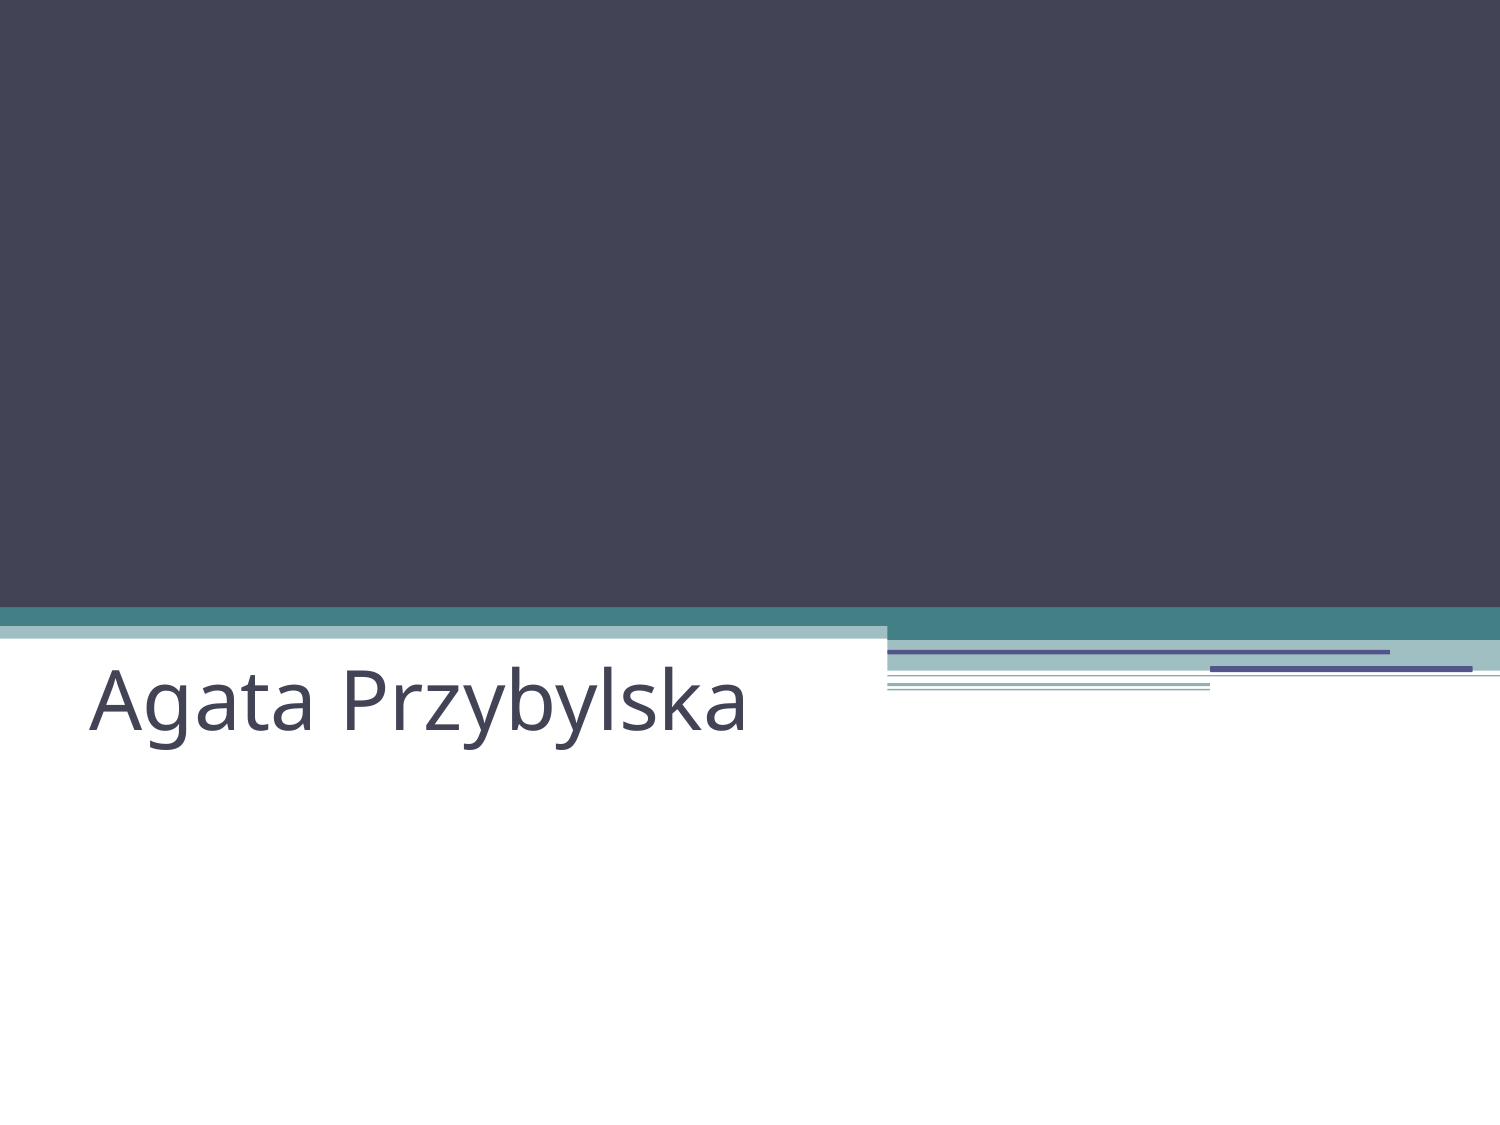

# Grudziądz from the inside
Agata Przybylska